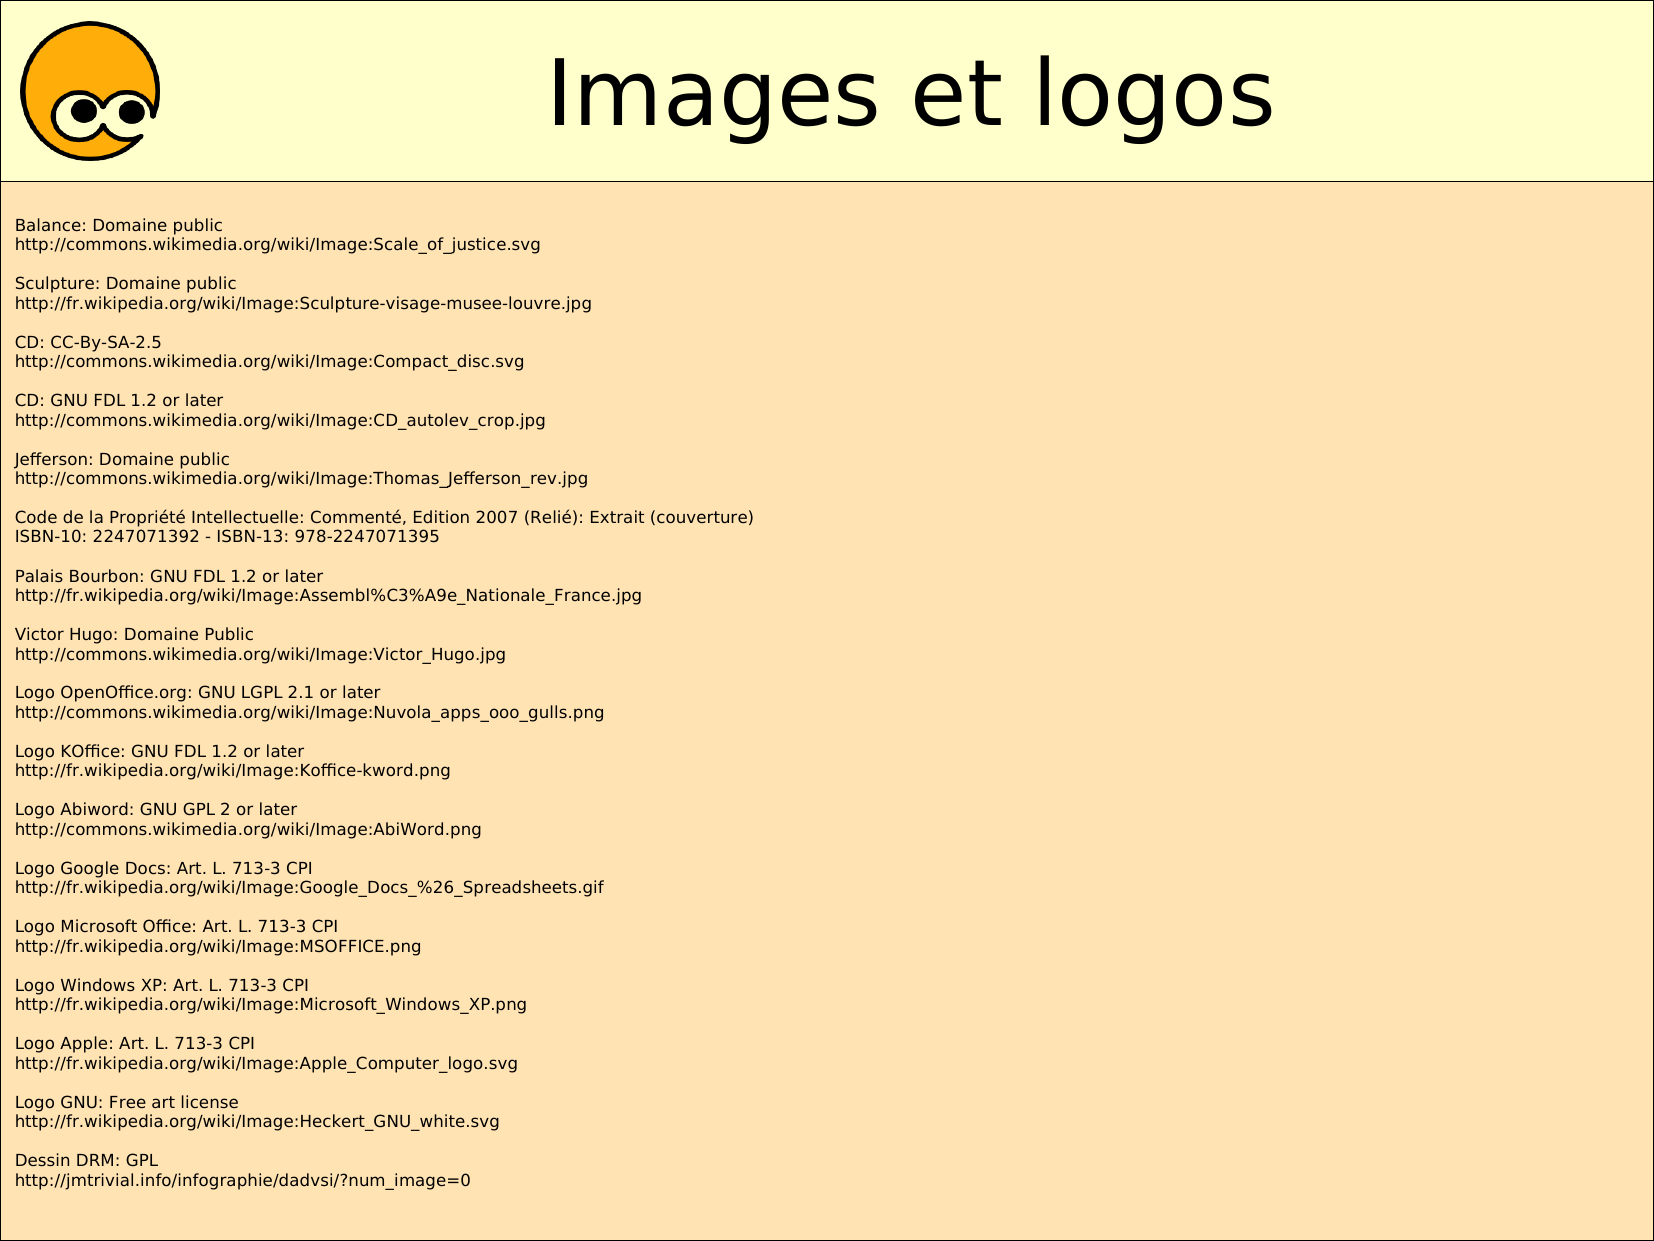

# Images et logos
Balance: Domaine public
http://commons.wikimedia.org/wiki/Image:Scale_of_justice.svg
Sculpture: Domaine public
http://fr.wikipedia.org/wiki/Image:Sculpture-visage-musee-louvre.jpg
CD: CC-By-SA-2.5
http://commons.wikimedia.org/wiki/Image:Compact_disc.svg
CD: GNU FDL 1.2 or later
http://commons.wikimedia.org/wiki/Image:CD_autolev_crop.jpg
Jefferson: Domaine public
http://commons.wikimedia.org/wiki/Image:Thomas_Jefferson_rev.jpg
Code de la Propriété Intellectuelle: Commenté, Edition 2007 (Relié): Extrait (couverture)
ISBN-10: 2247071392 - ISBN-13: 978-2247071395
Palais Bourbon: GNU FDL 1.2 or later
http://fr.wikipedia.org/wiki/Image:Assembl%C3%A9e_Nationale_France.jpg
Victor Hugo: Domaine Public
http://commons.wikimedia.org/wiki/Image:Victor_Hugo.jpg
Logo OpenOffice.org: GNU LGPL 2.1 or later
http://commons.wikimedia.org/wiki/Image:Nuvola_apps_ooo_gulls.png
Logo KOffice: GNU FDL 1.2 or later
http://fr.wikipedia.org/wiki/Image:Koffice-kword.png
Logo Abiword: GNU GPL 2 or later
http://commons.wikimedia.org/wiki/Image:AbiWord.png
Logo Google Docs: Art. L. 713-3 CPI
http://fr.wikipedia.org/wiki/Image:Google_Docs_%26_Spreadsheets.gif
Logo Microsoft Office: Art. L. 713-3 CPI
http://fr.wikipedia.org/wiki/Image:MSOFFICE.png
Logo Windows XP: Art. L. 713-3 CPI
http://fr.wikipedia.org/wiki/Image:Microsoft_Windows_XP.png
Logo Apple: Art. L. 713-3 CPI
http://fr.wikipedia.org/wiki/Image:Apple_Computer_logo.svg
Logo GNU: Free art license
http://fr.wikipedia.org/wiki/Image:Heckert_GNU_white.svg
Dessin DRM: GPL
http://jmtrivial.info/infographie/dadvsi/?num_image=0